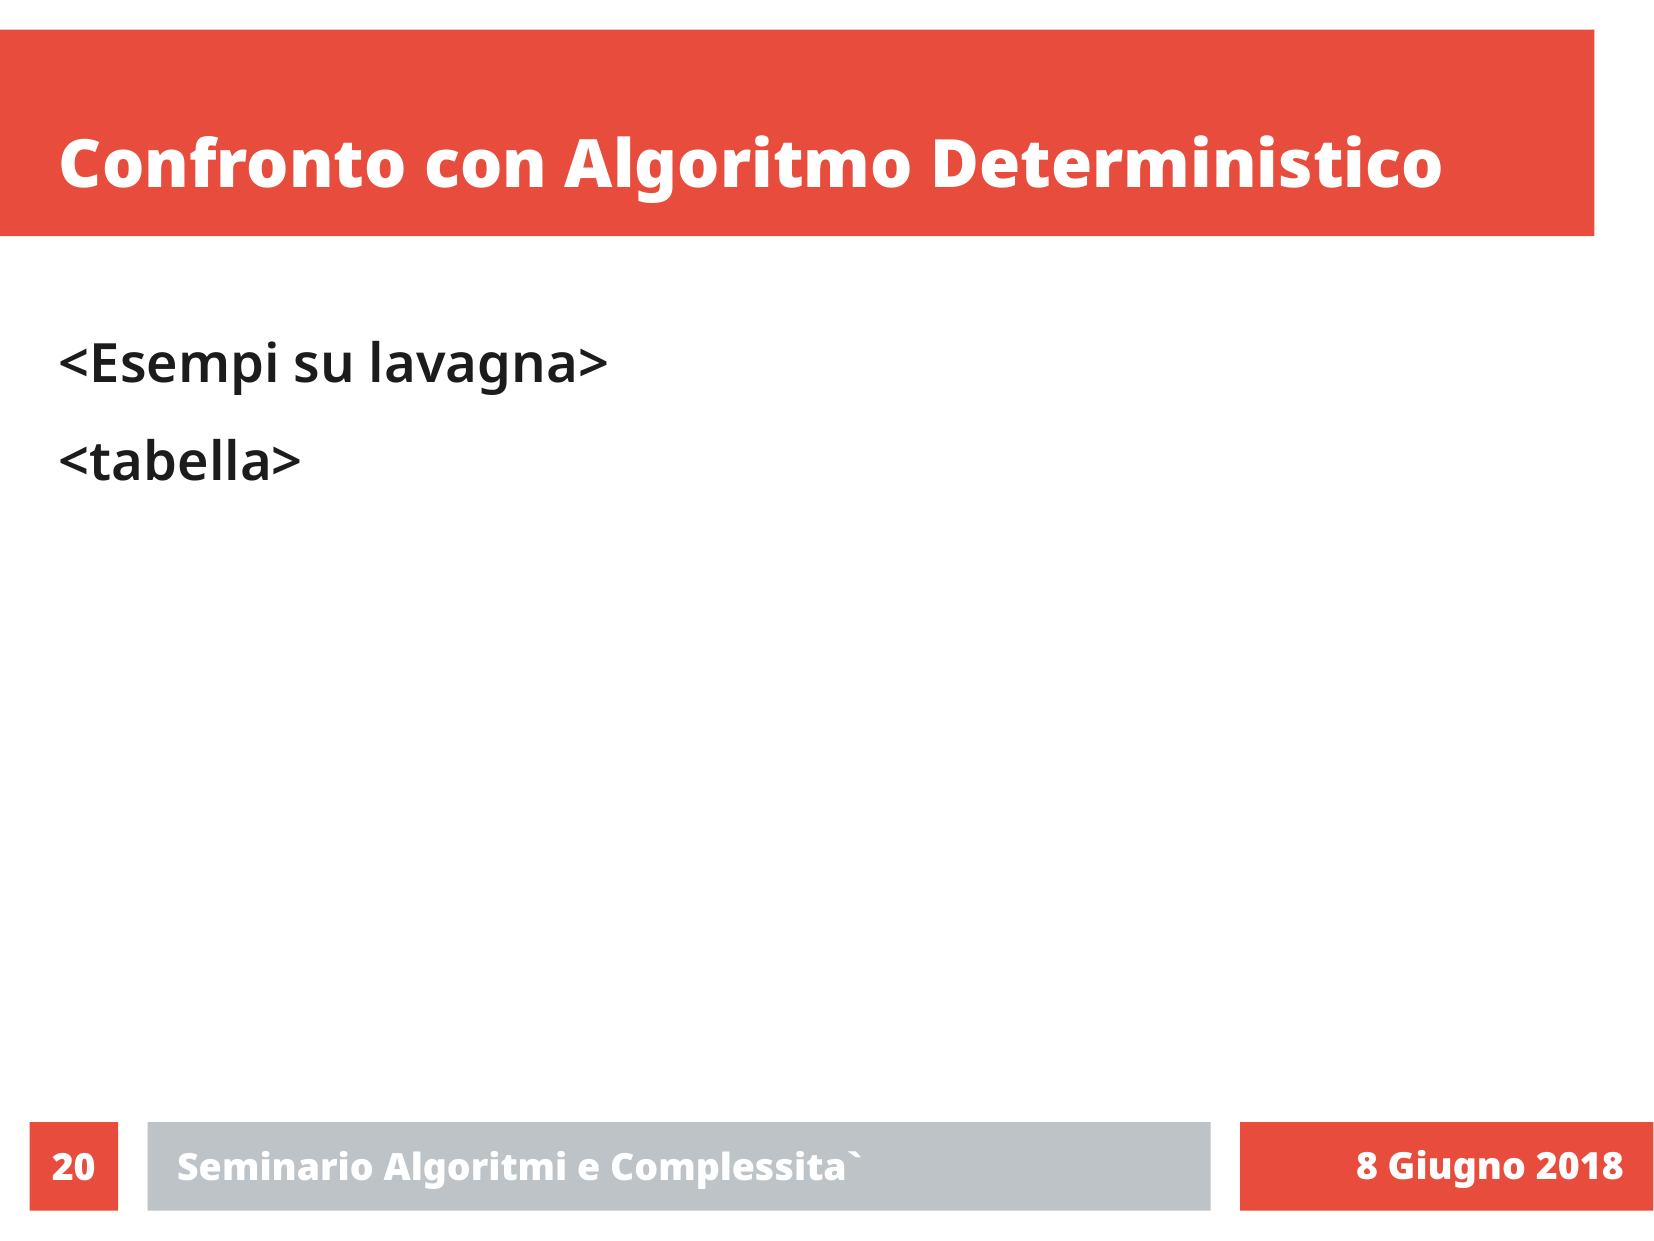

# Confronto con Algoritmo Deterministico
<Esempi su lavagna>
<tabella>
20
8 Giugno 2018